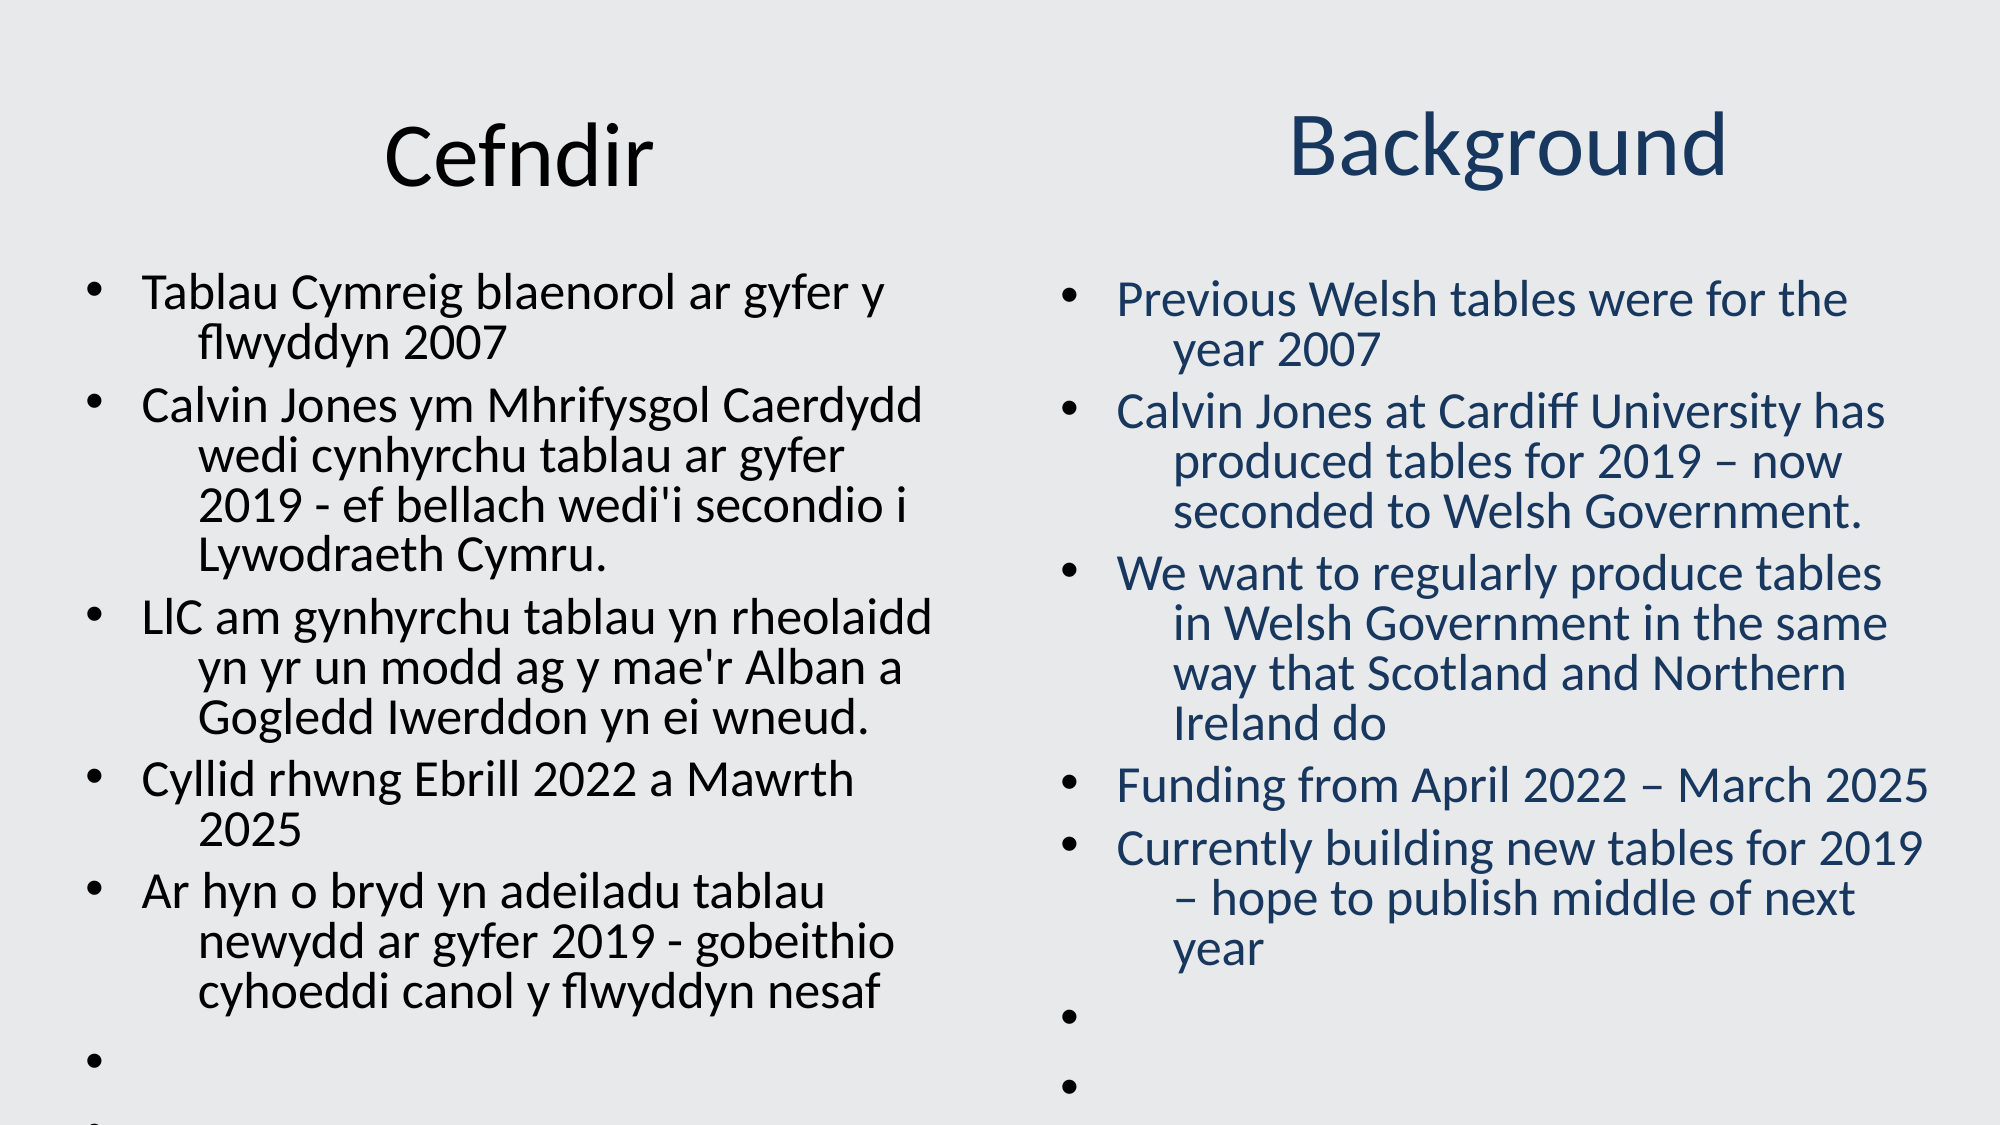

# Background
Cefndir
Tablau Cymreig blaenorol ar gyfer y flwyddyn 2007
Calvin Jones ym Mhrifysgol Caerdydd wedi cynhyrchu tablau ar gyfer 2019 - ef bellach wedi'i secondio i Lywodraeth Cymru.
LlC am gynhyrchu tablau yn rheolaidd yn yr un modd ag y mae'r Alban a Gogledd Iwerddon yn ei wneud.
Cyllid rhwng Ebrill 2022 a Mawrth 2025
Ar hyn o bryd yn adeiladu tablau newydd ar gyfer 2019 - gobeithio cyhoeddi canol y flwyddyn nesaf
Previous Welsh tables were for the year 2007
Calvin Jones at Cardiff University has produced tables for 2019 – now seconded to Welsh Government.
We want to regularly produce tables in Welsh Government in the same way that Scotland and Northern Ireland do
Funding from April 2022 – March 2025
Currently building new tables for 2019 – hope to publish middle of next year